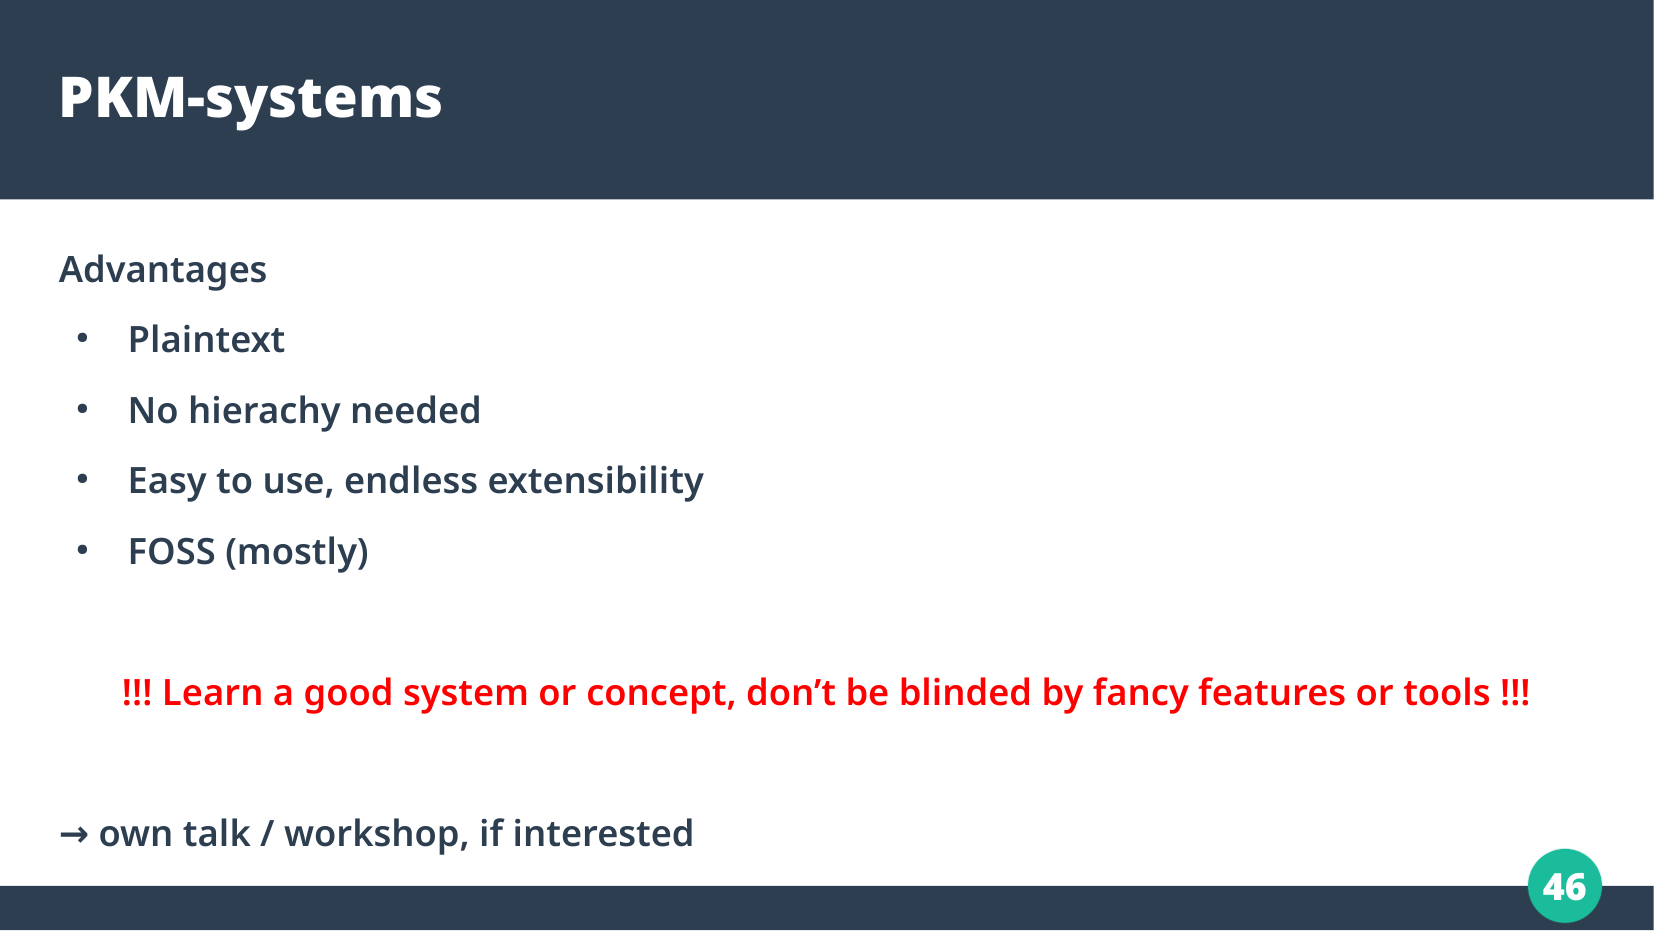

# PKM-systems
Advantages
Plaintext
No hierachy needed
Easy to use, endless extensibility
FOSS (mostly)
!!! Learn a good system or concept, don’t be blinded by fancy features or tools !!!
→ own talk / workshop, if interested